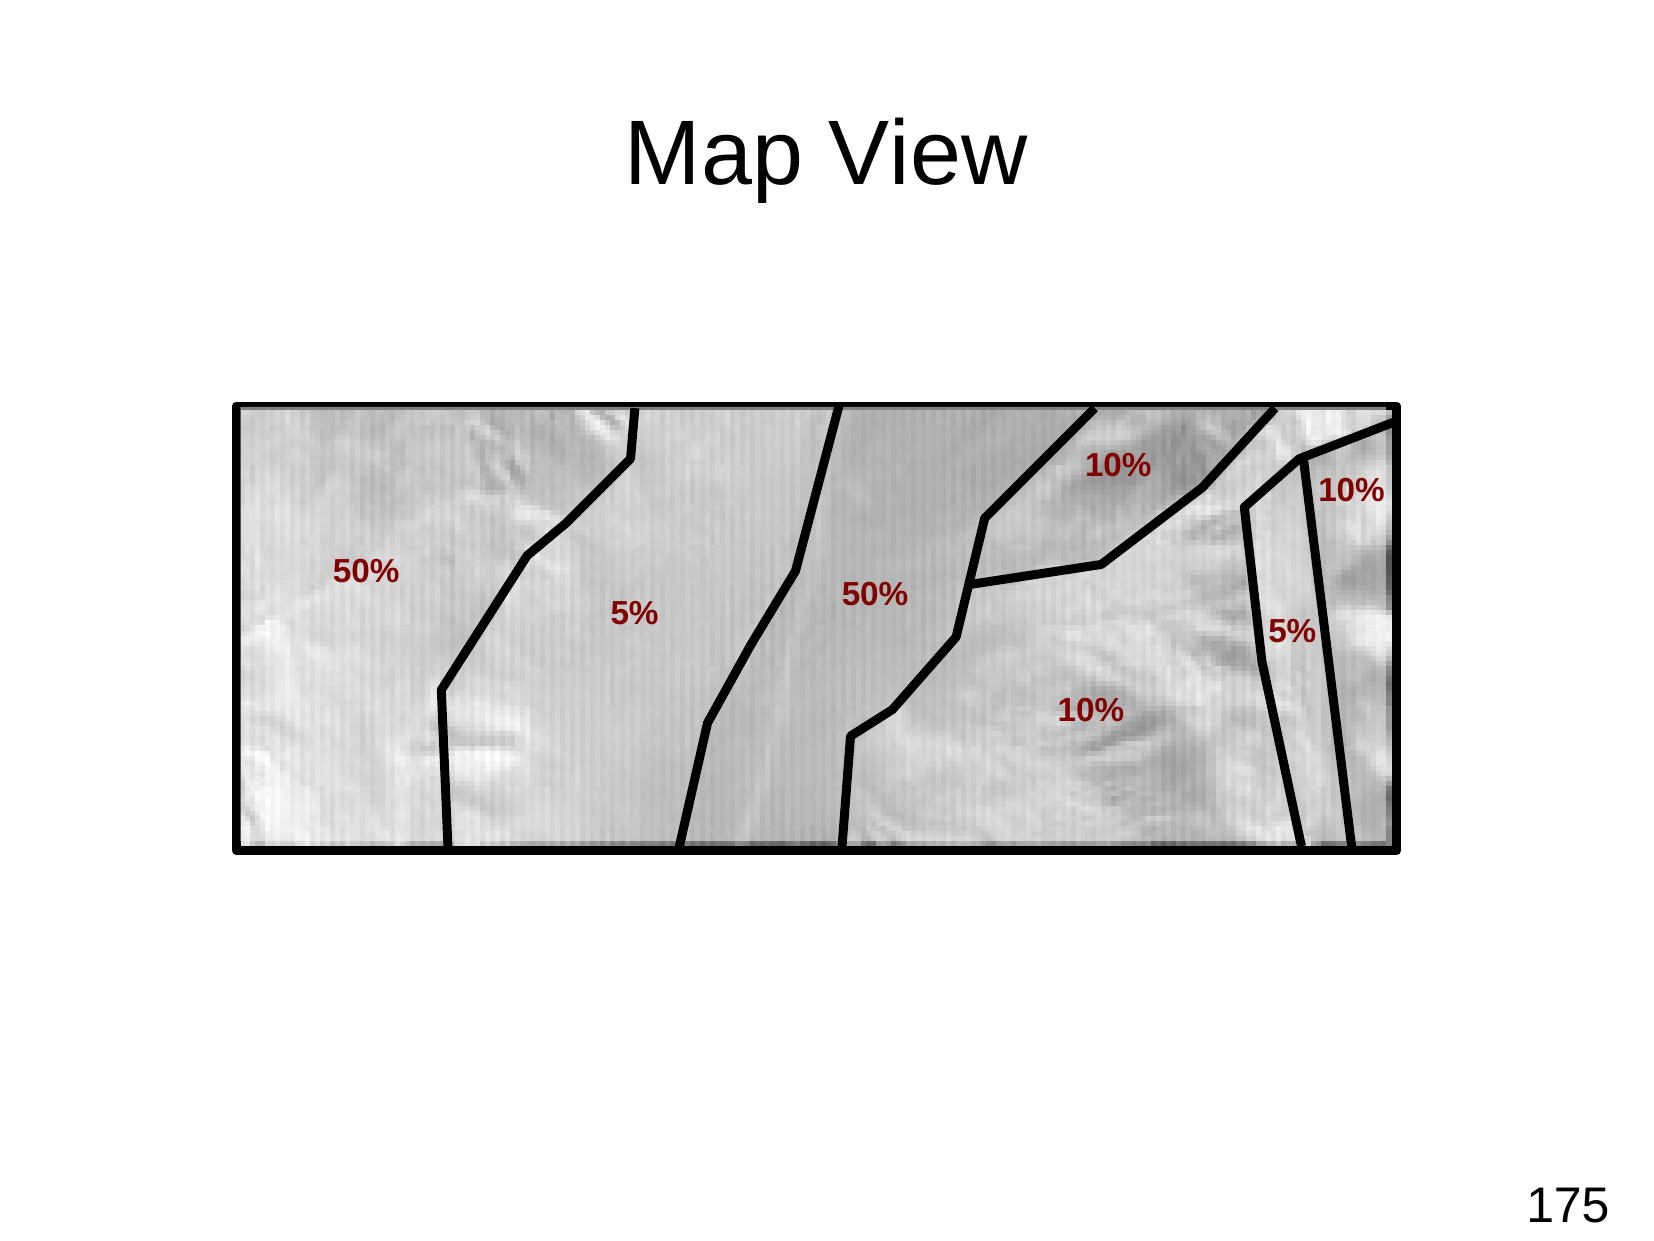

# Map View
10%
10%
50%
50%
5%
5%
10%